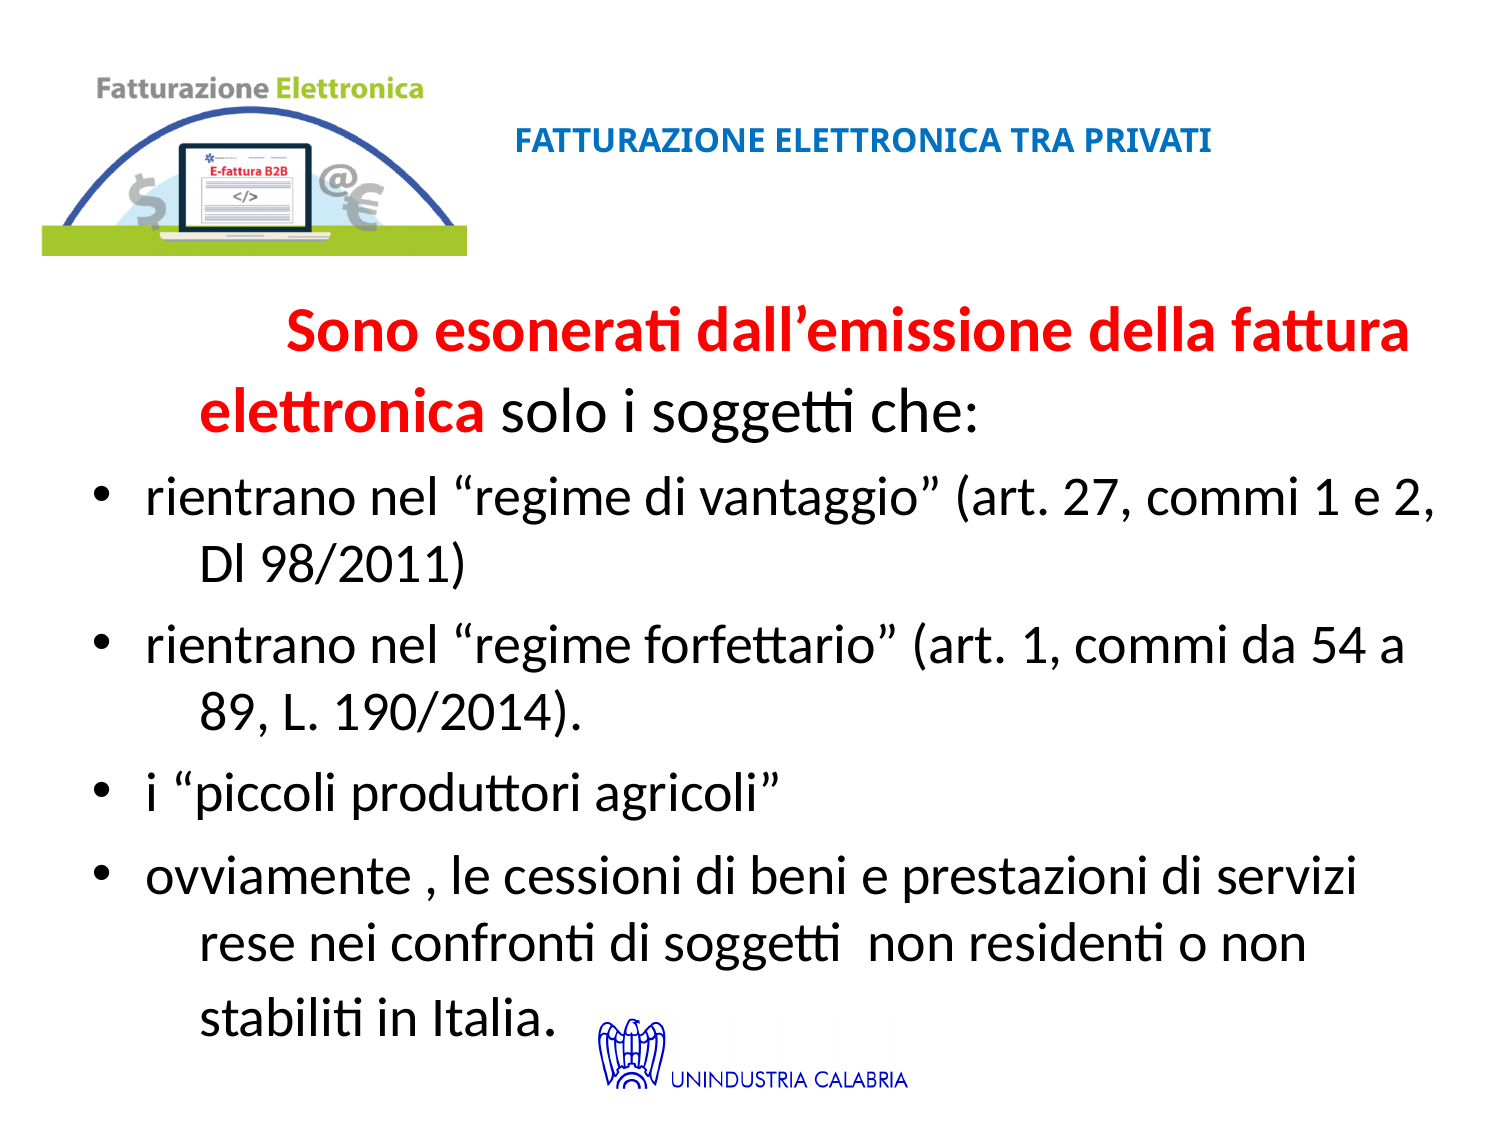

# FATTURAZIONE ELETTRONICA TRA PRIVATI
	 Sono esonerati dall’emissione della fattura elettronica solo i soggetti che:
rientrano nel “regime di vantaggio” (art. 27, commi 1 e 2, Dl 98/2011)
rientrano nel “regime forfettario” (art. 1, commi da 54 a 89, L. 190/2014).
i “piccoli produttori agricoli”
ovviamente , le cessioni di beni e prestazioni di servizi rese nei confronti di soggetti non residenti o non stabiliti in Italia.